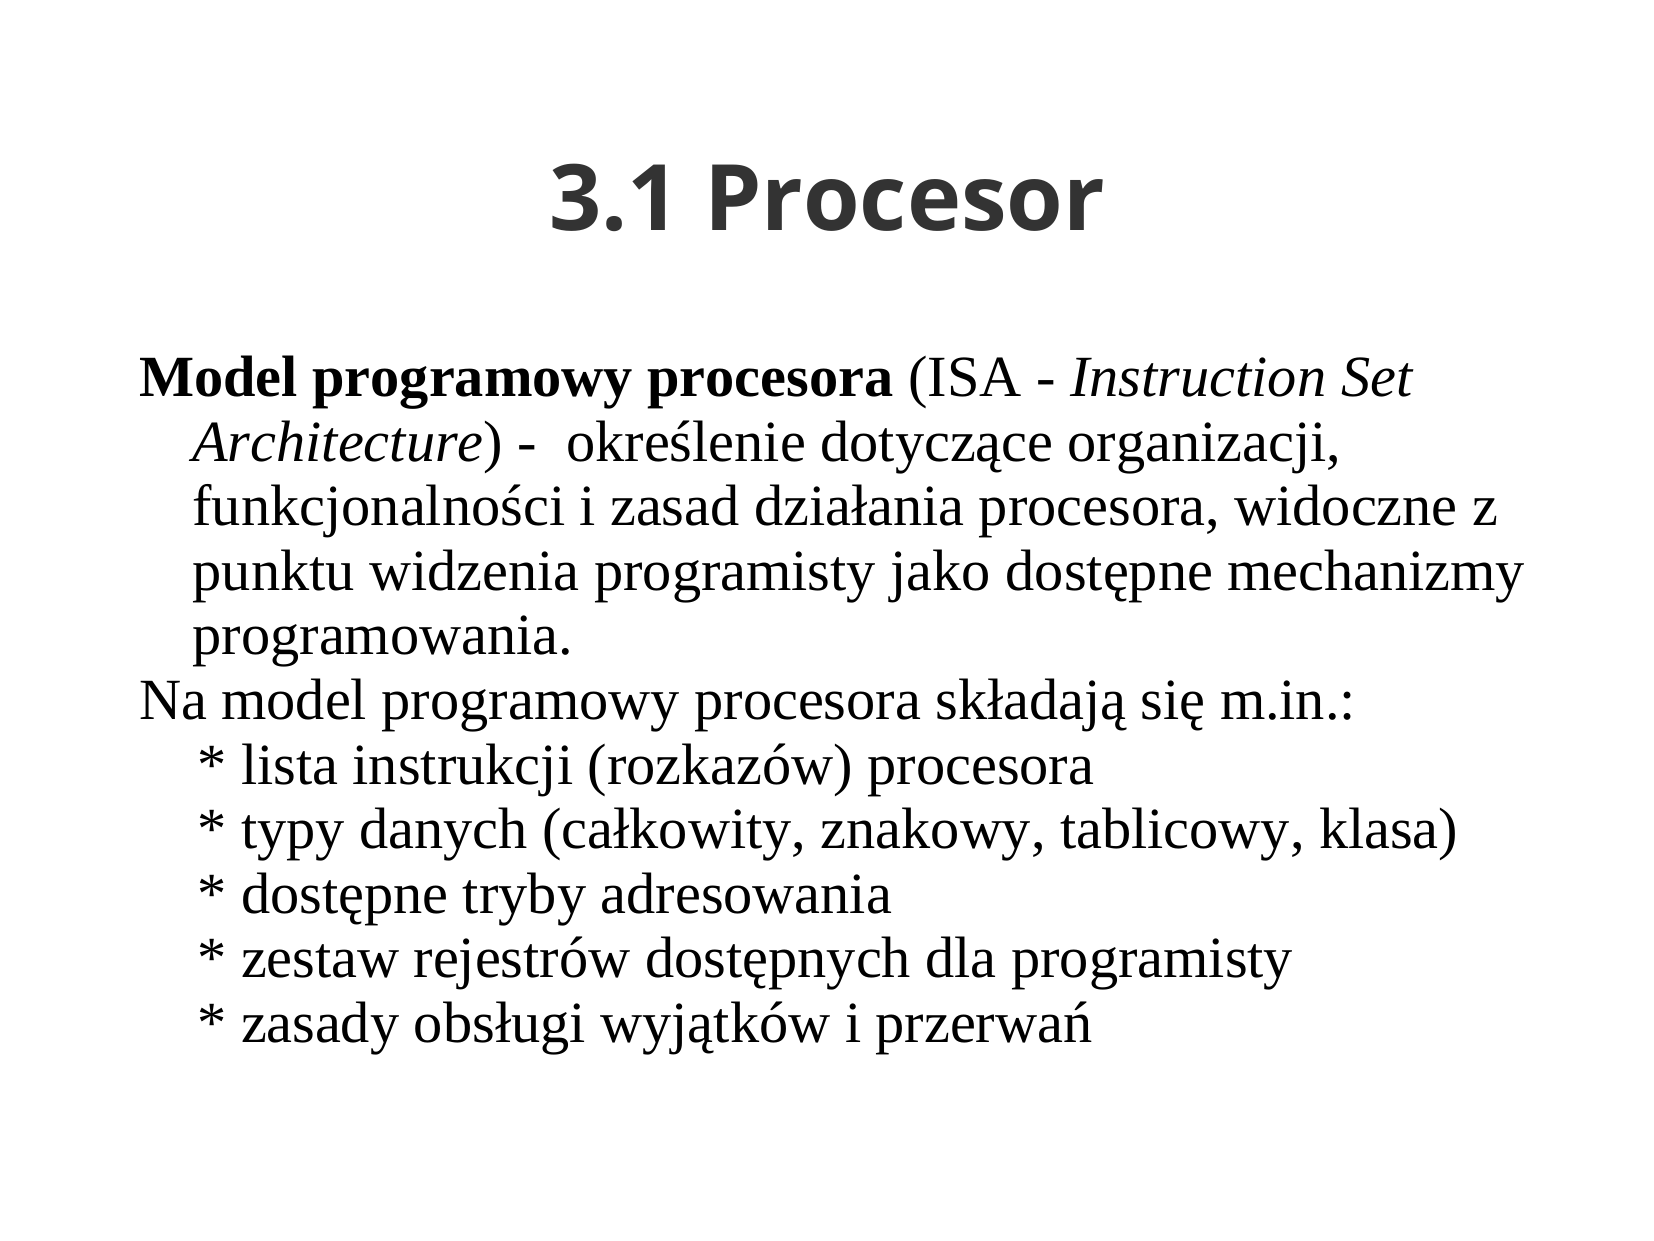

# 3.1 Procesor
Model programowy procesora (ISA - Instruction Set Architecture) - określenie dotyczące organizacji, funkcjonalności i zasad działania procesora, widoczne z punktu widzenia programisty jako dostępne mechanizmy programowania.
Na model programowy procesora składają się m.in.:
 * lista instrukcji (rozkazów) procesora
 * typy danych (całkowity, znakowy, tablicowy, klasa)
 * dostępne tryby adresowania
 * zestaw rejestrów dostępnych dla programisty
 * zasady obsługi wyjątków i przerwań